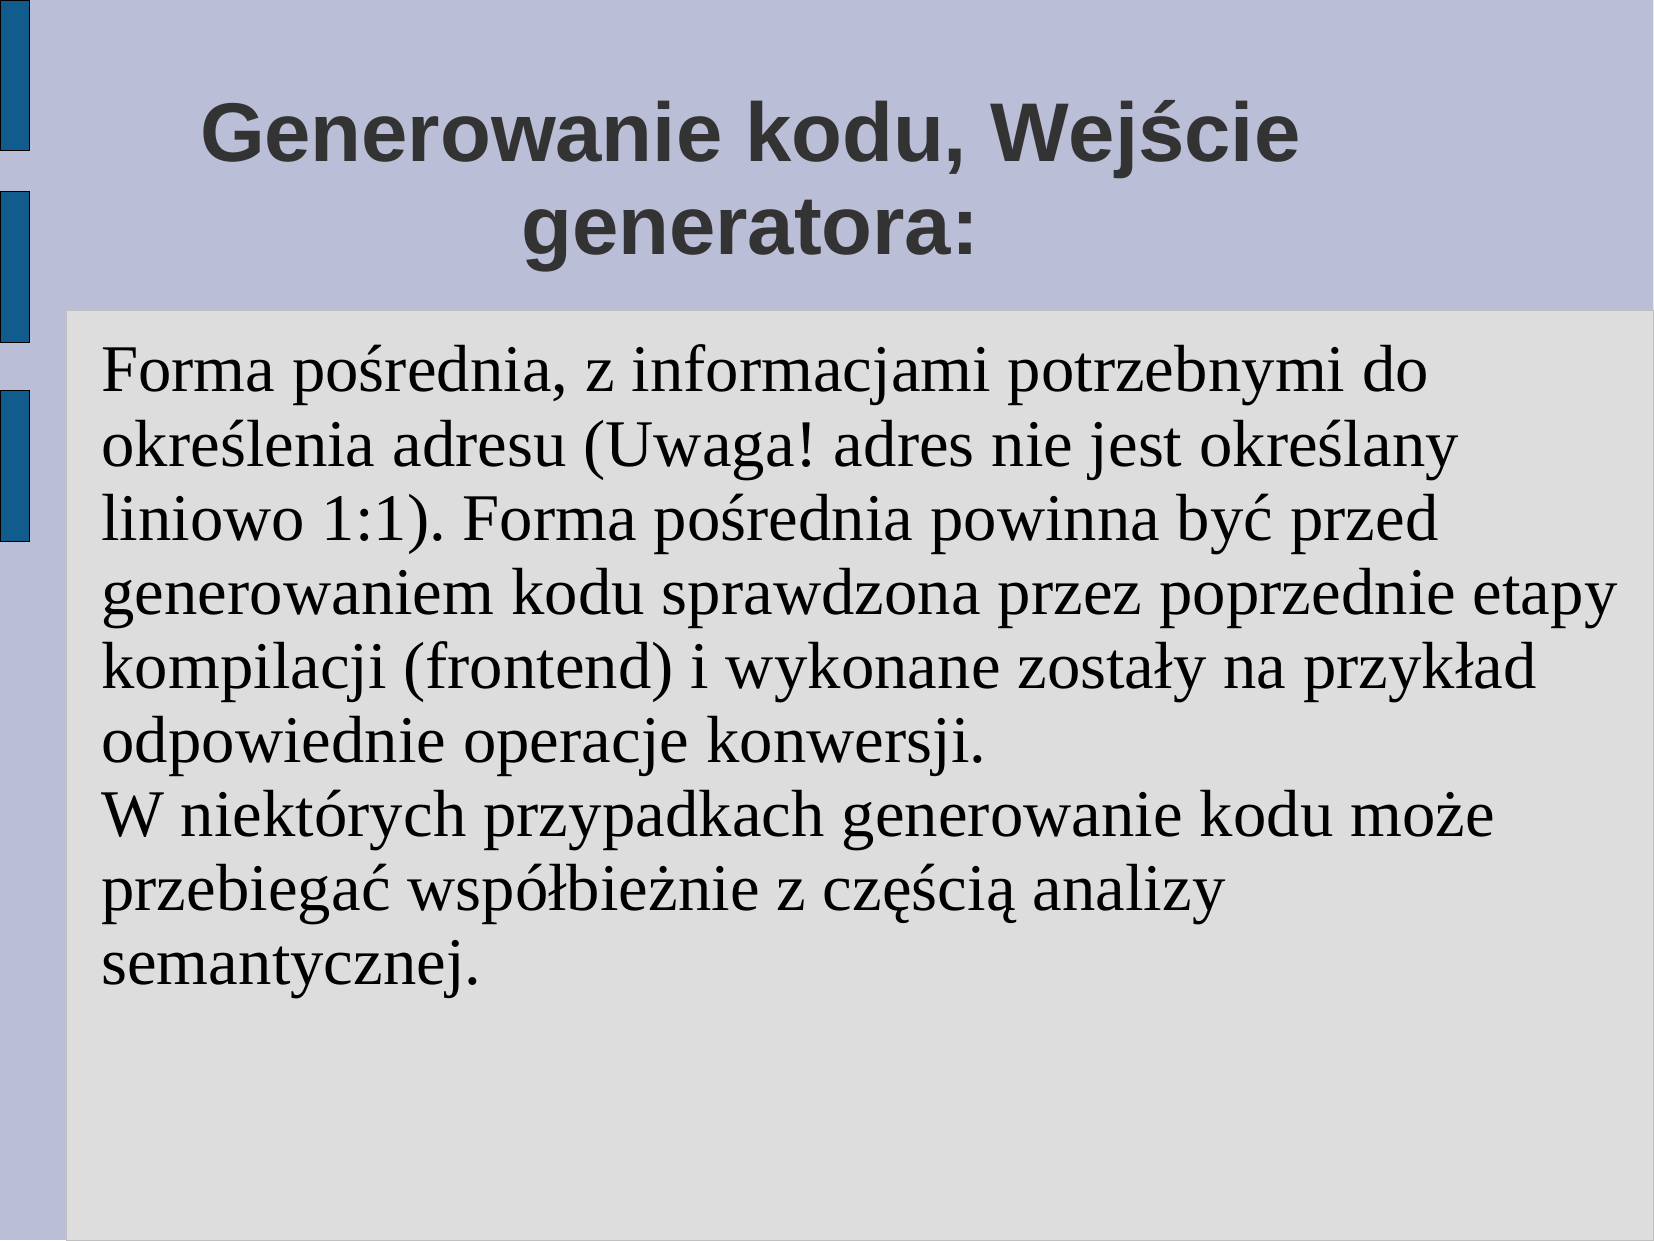

# Generowanie kodu, Wejście generatora:
Forma pośrednia, z informacjami potrzebnymi do określenia adresu (Uwaga! adres nie jest określany liniowo 1:1). Forma pośrednia powinna być przed generowaniem kodu sprawdzona przez poprzednie etapy kompilacji (frontend) i wykonane zostały na przykład odpowiednie operacje konwersji.
W niektórych przypadkach generowanie kodu może przebiegać współbieżnie z częścią analizy semantycznej.